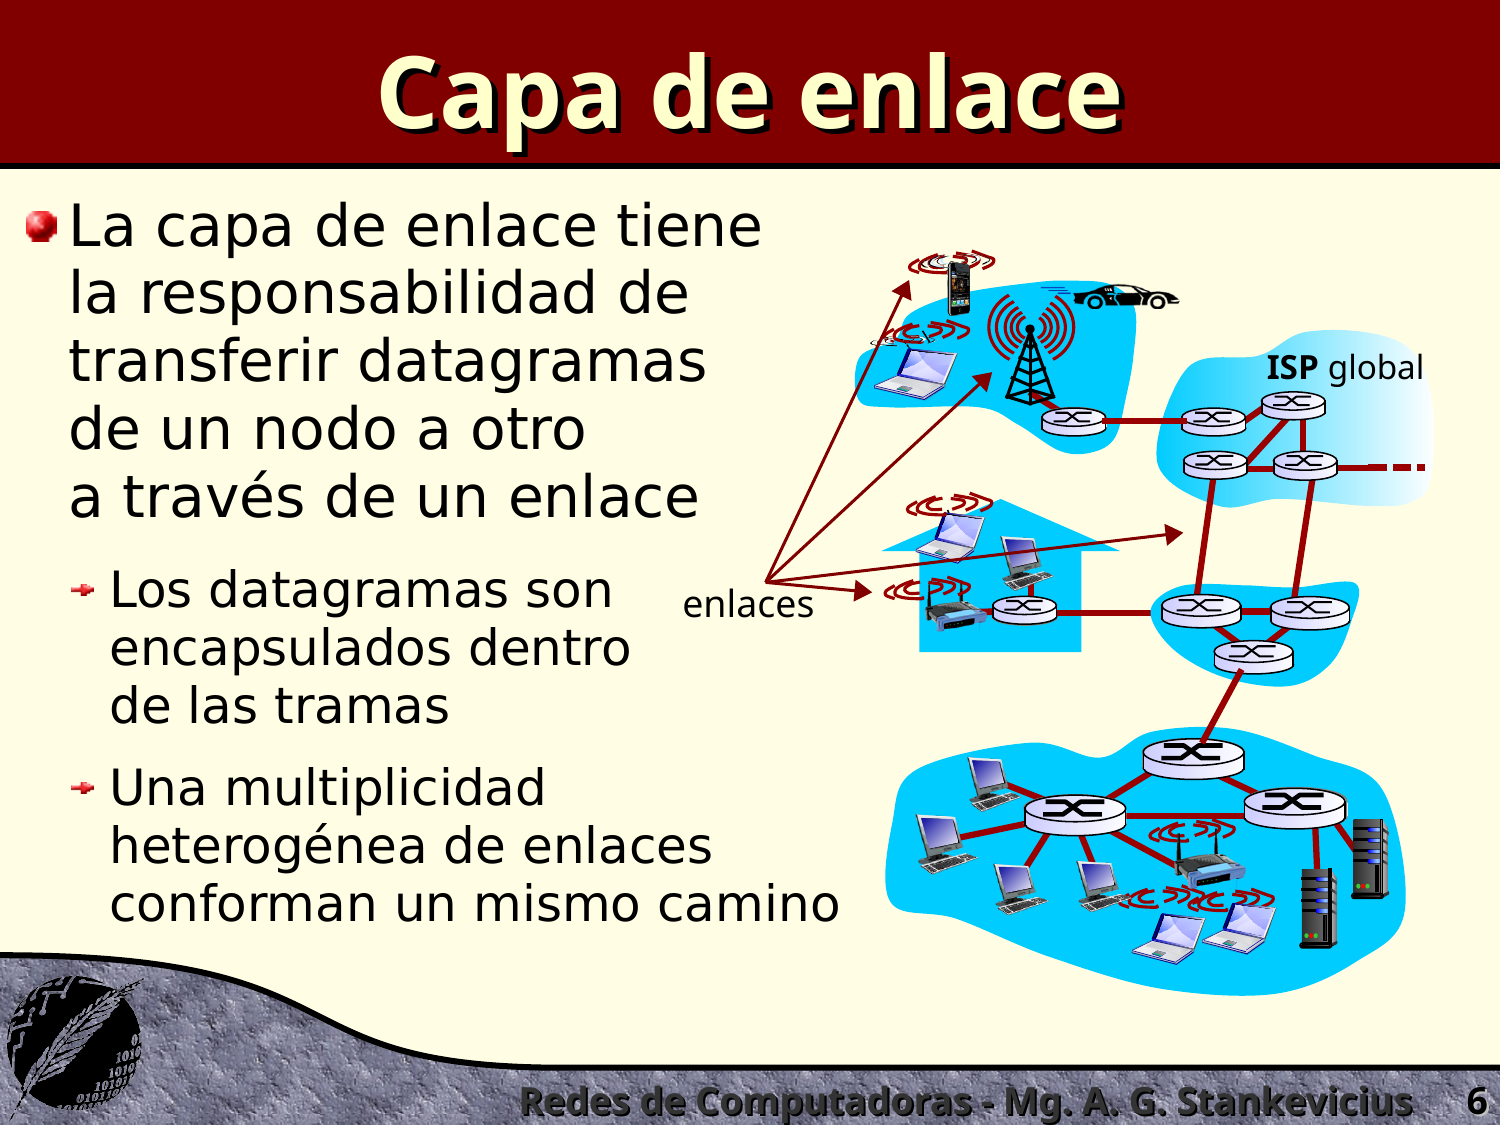

# Capa de enlace
La capa de enlace tiene
la responsabilidad de
transferir datagramas
de un nodo a otro
a través de un enlace
Los datagramas son
encapsulados dentro
de las tramas
Una multiplicidad
heterogénea de enlaces
conforman un mismo camino
ISP global
enlaces
6